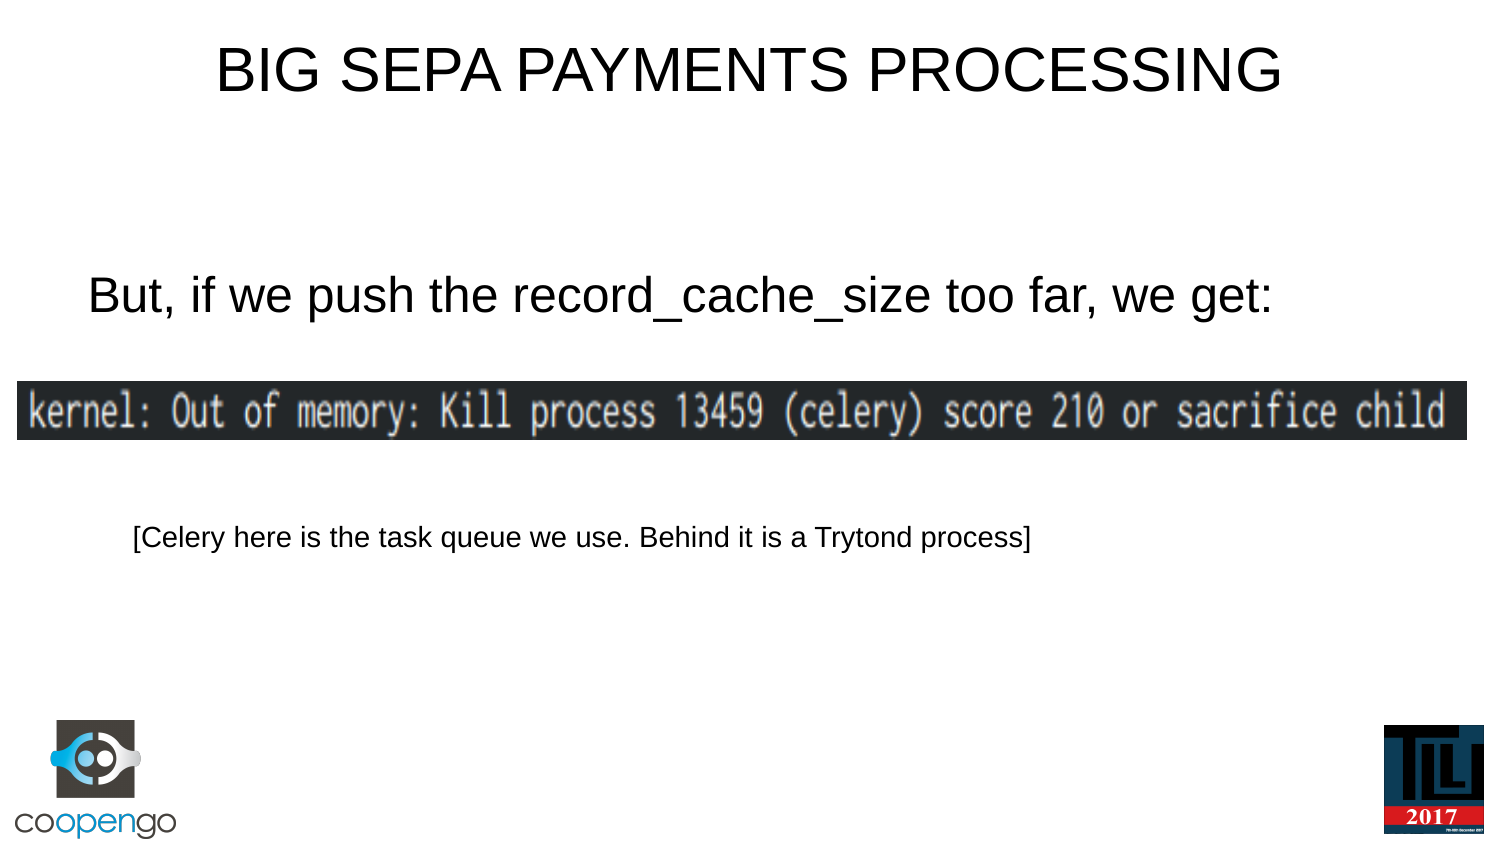

# BIG SEPA PAYMENTS PROCESSING
But, if we push the record_cache_size too far, we get:
[Celery here is the task queue we use. Behind it is a Trytond process]